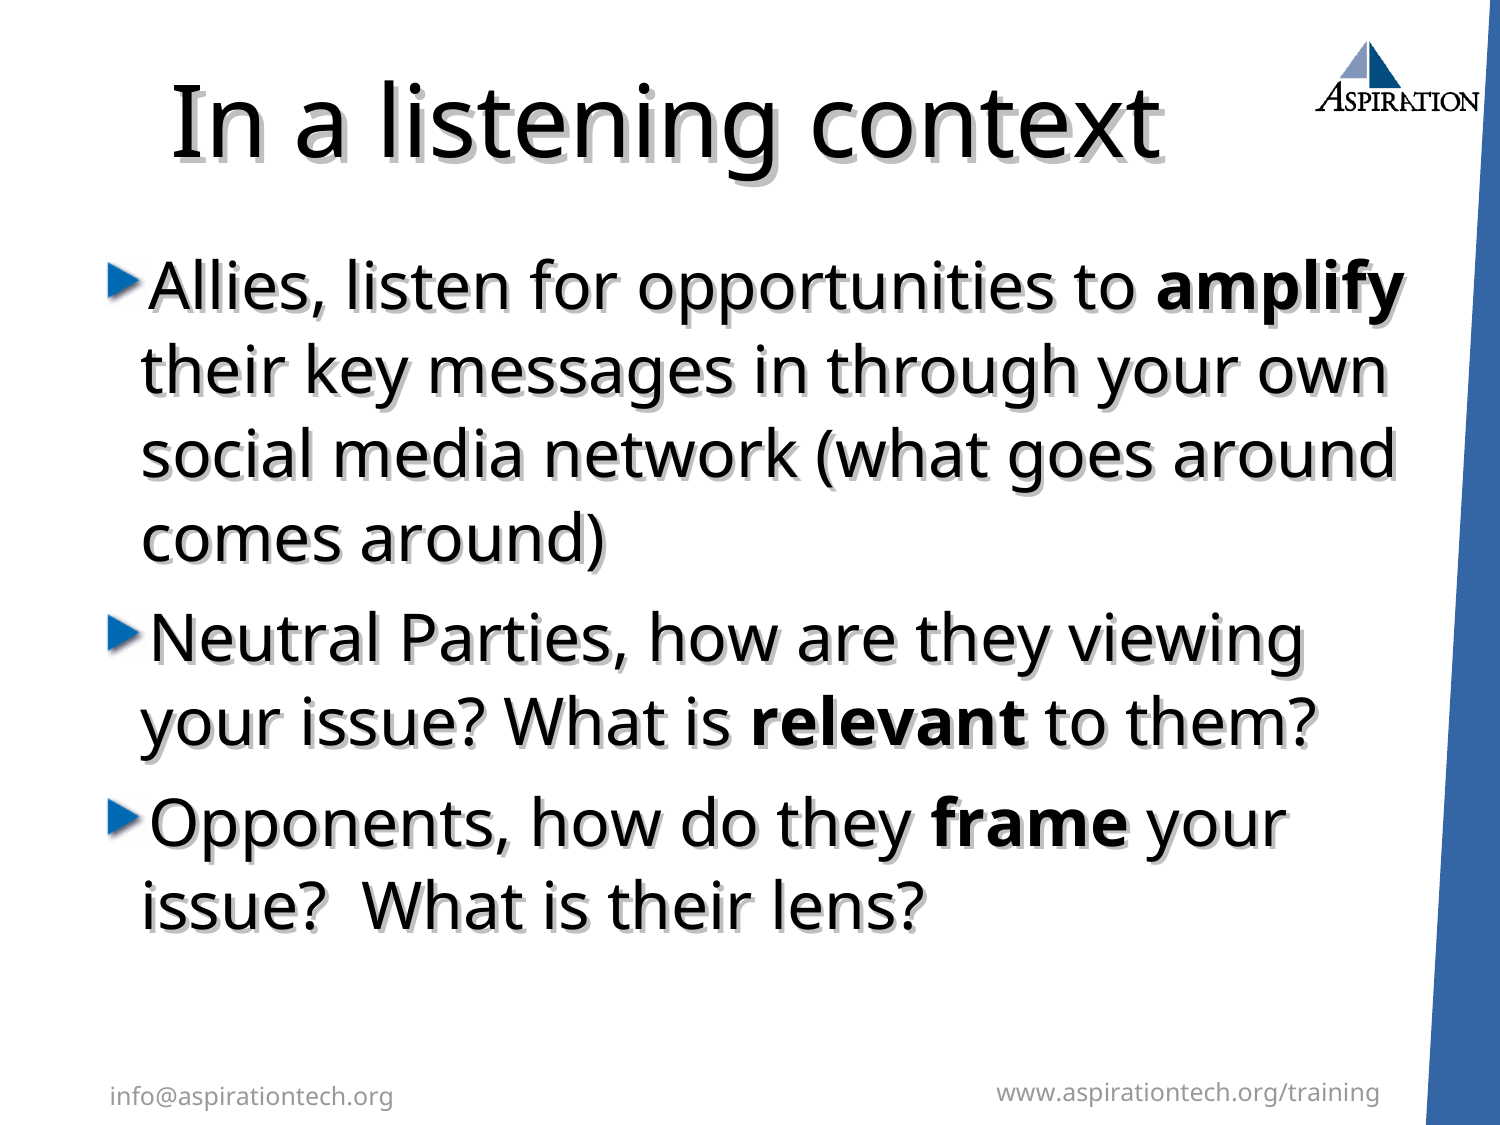

# In a listening context
Allies, listen for opportunities to amplify their key messages in through your own social media network (what goes around comes around)
Neutral Parties, how are they viewing your issue? What is relevant to them?
Opponents, how do they frame your issue? What is their lens?